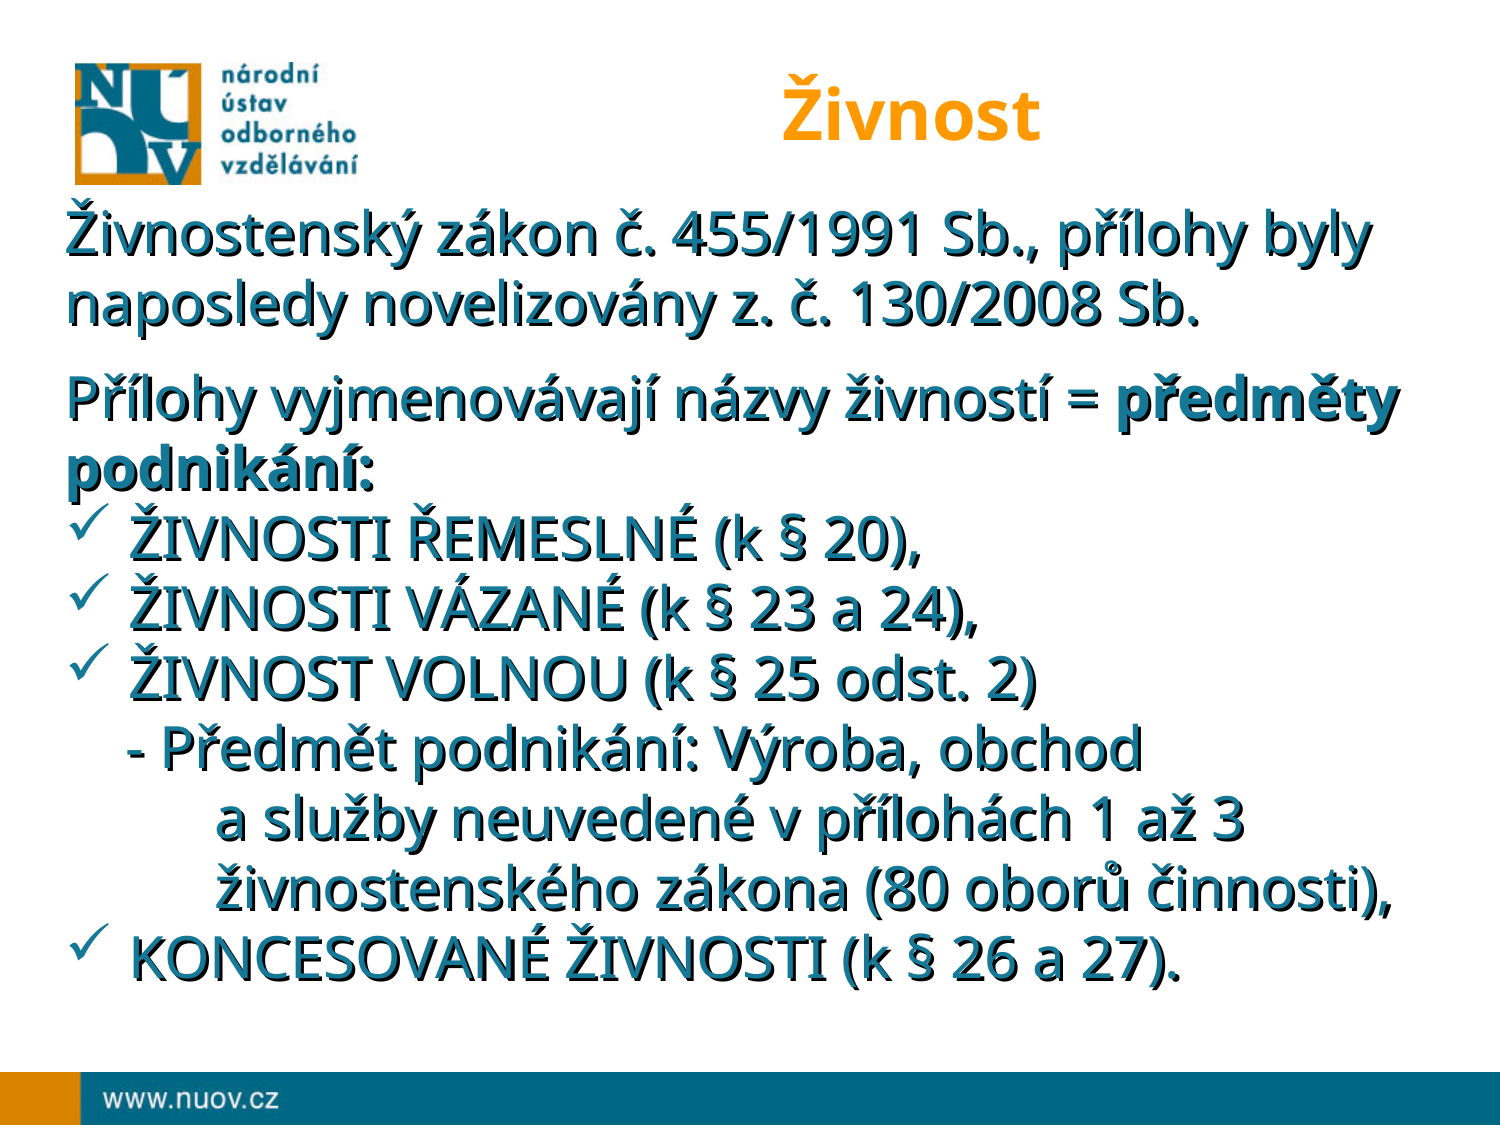

# Živnost
Živnostenský zákon č. 455/1991 Sb., přílohy byly naposledy novelizovány z. č. 130/2008 Sb.
Přílohy vyjmenovávají názvy živností = předměty podnikání:
 ŽIVNOSTI ŘEMESLNÉ (k § 20),
 ŽIVNOSTI VÁZANÉ (k § 23 a 24),
 ŽIVNOST VOLNOU (k § 25 odst. 2)
 - Předmět podnikání: Výroba, obchod
	a služby neuvedené v přílohách 1 až 3
 	živnostenského zákona (80 oborů činnosti),
 KONCESOVANÉ ŽIVNOSTI (k § 26 a 27).